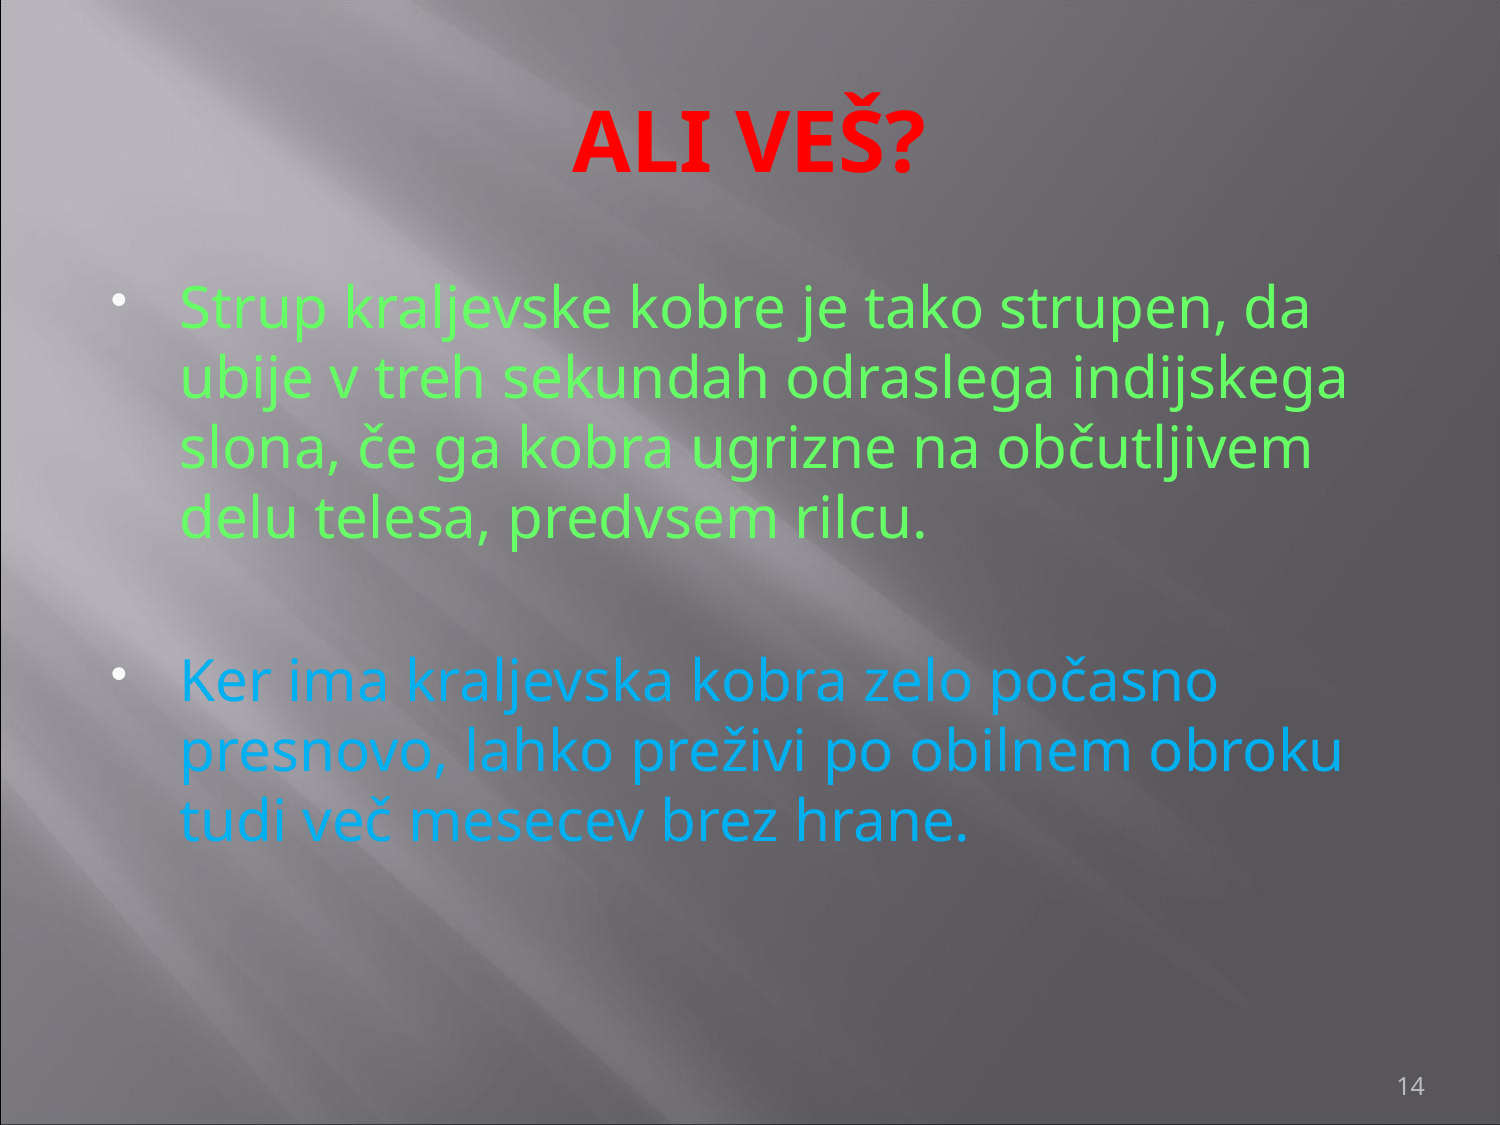

# ALI VEŠ?
Strup kraljevske kobre je tako strupen, da ubije v treh sekundah odraslega indijskega slona, če ga kobra ugrizne na občutljivem delu telesa, predvsem rilcu.
Ker ima kraljevska kobra zelo počasno presnovo, lahko preživi po obilnem obroku tudi več mesecev brez hrane.